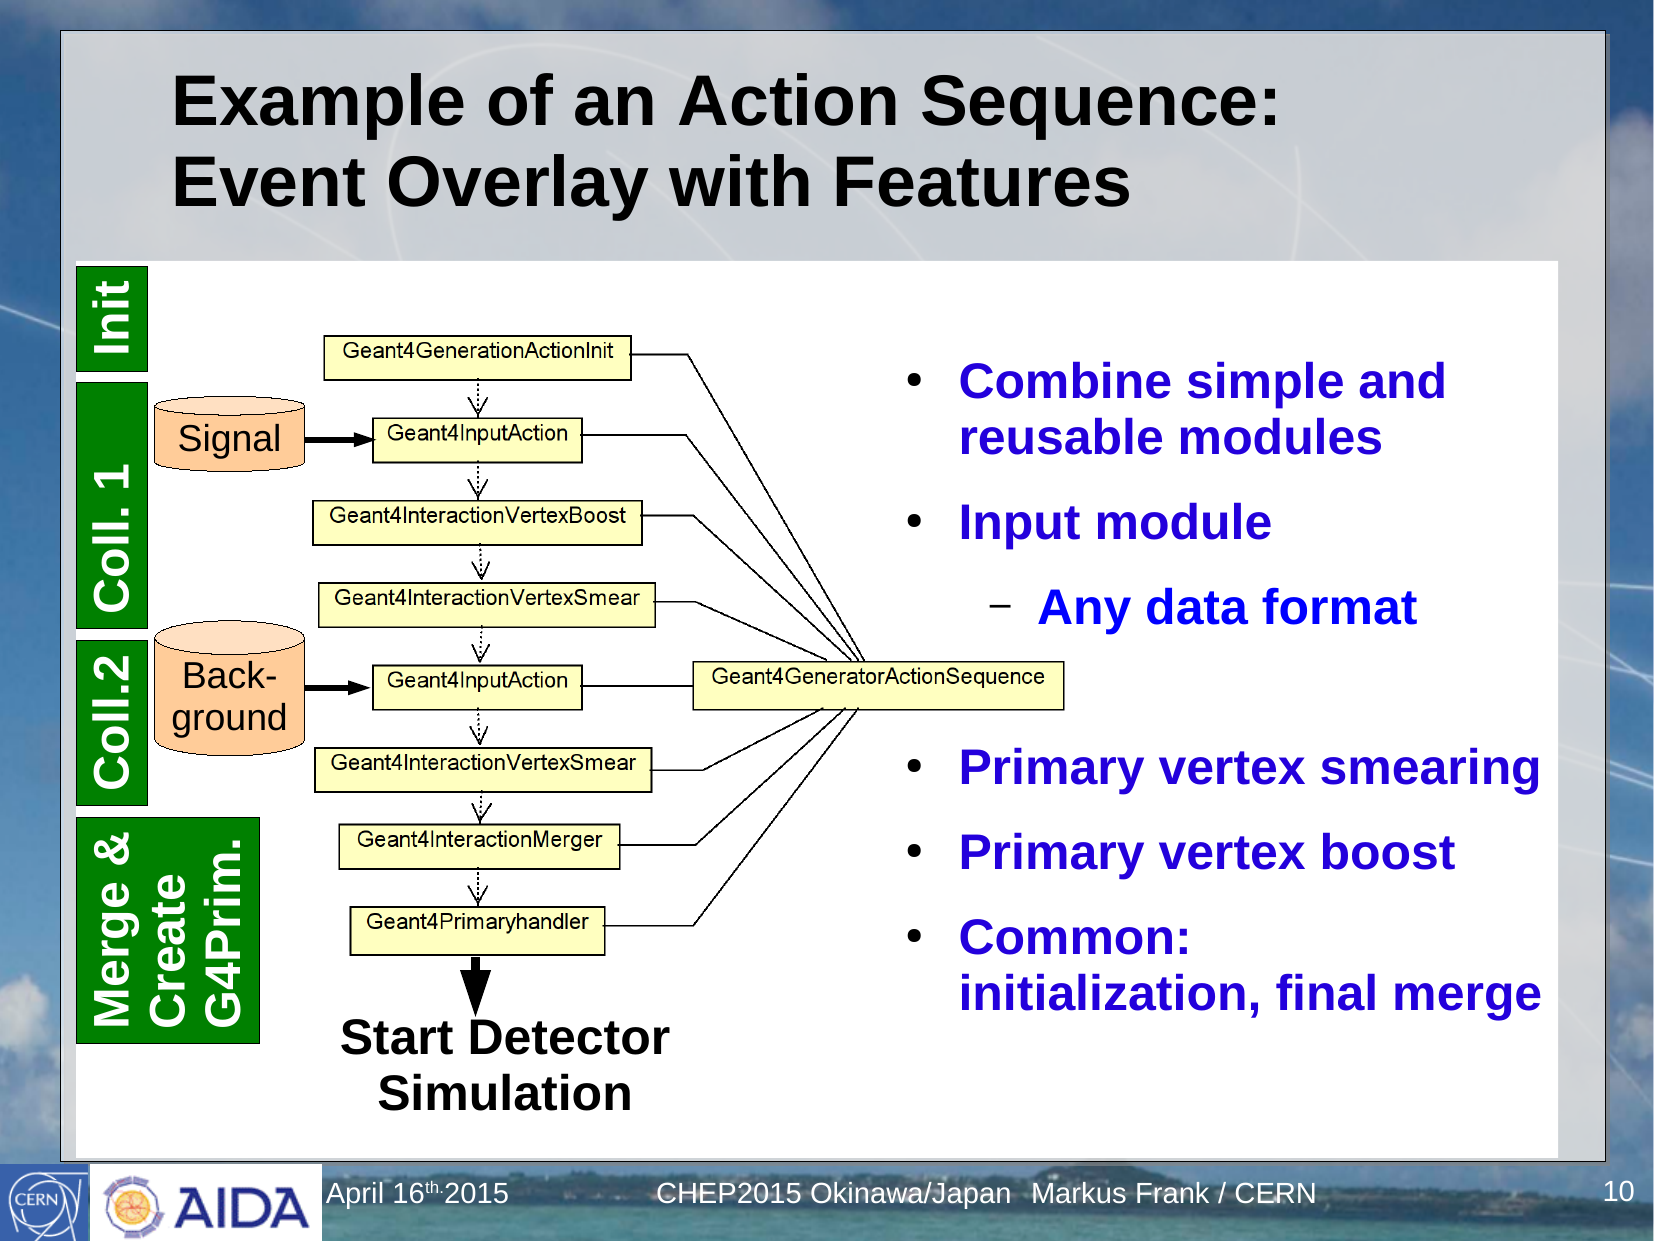

# Example of an Action Sequence: Event Overlay with Features
Init
Combine simple and reusable modules
Input module
Any data format
Primary vertex smearing
Primary vertex boost
Common:
initialization, final merge
Signal
Coll. 1
Back-
ground
Coll.2
Merge &
Create
G4Prim.
Start Detector
Simulation
10
May 24th, 2013
LHCb Simulation Day, Markus Frank / LHCb Online